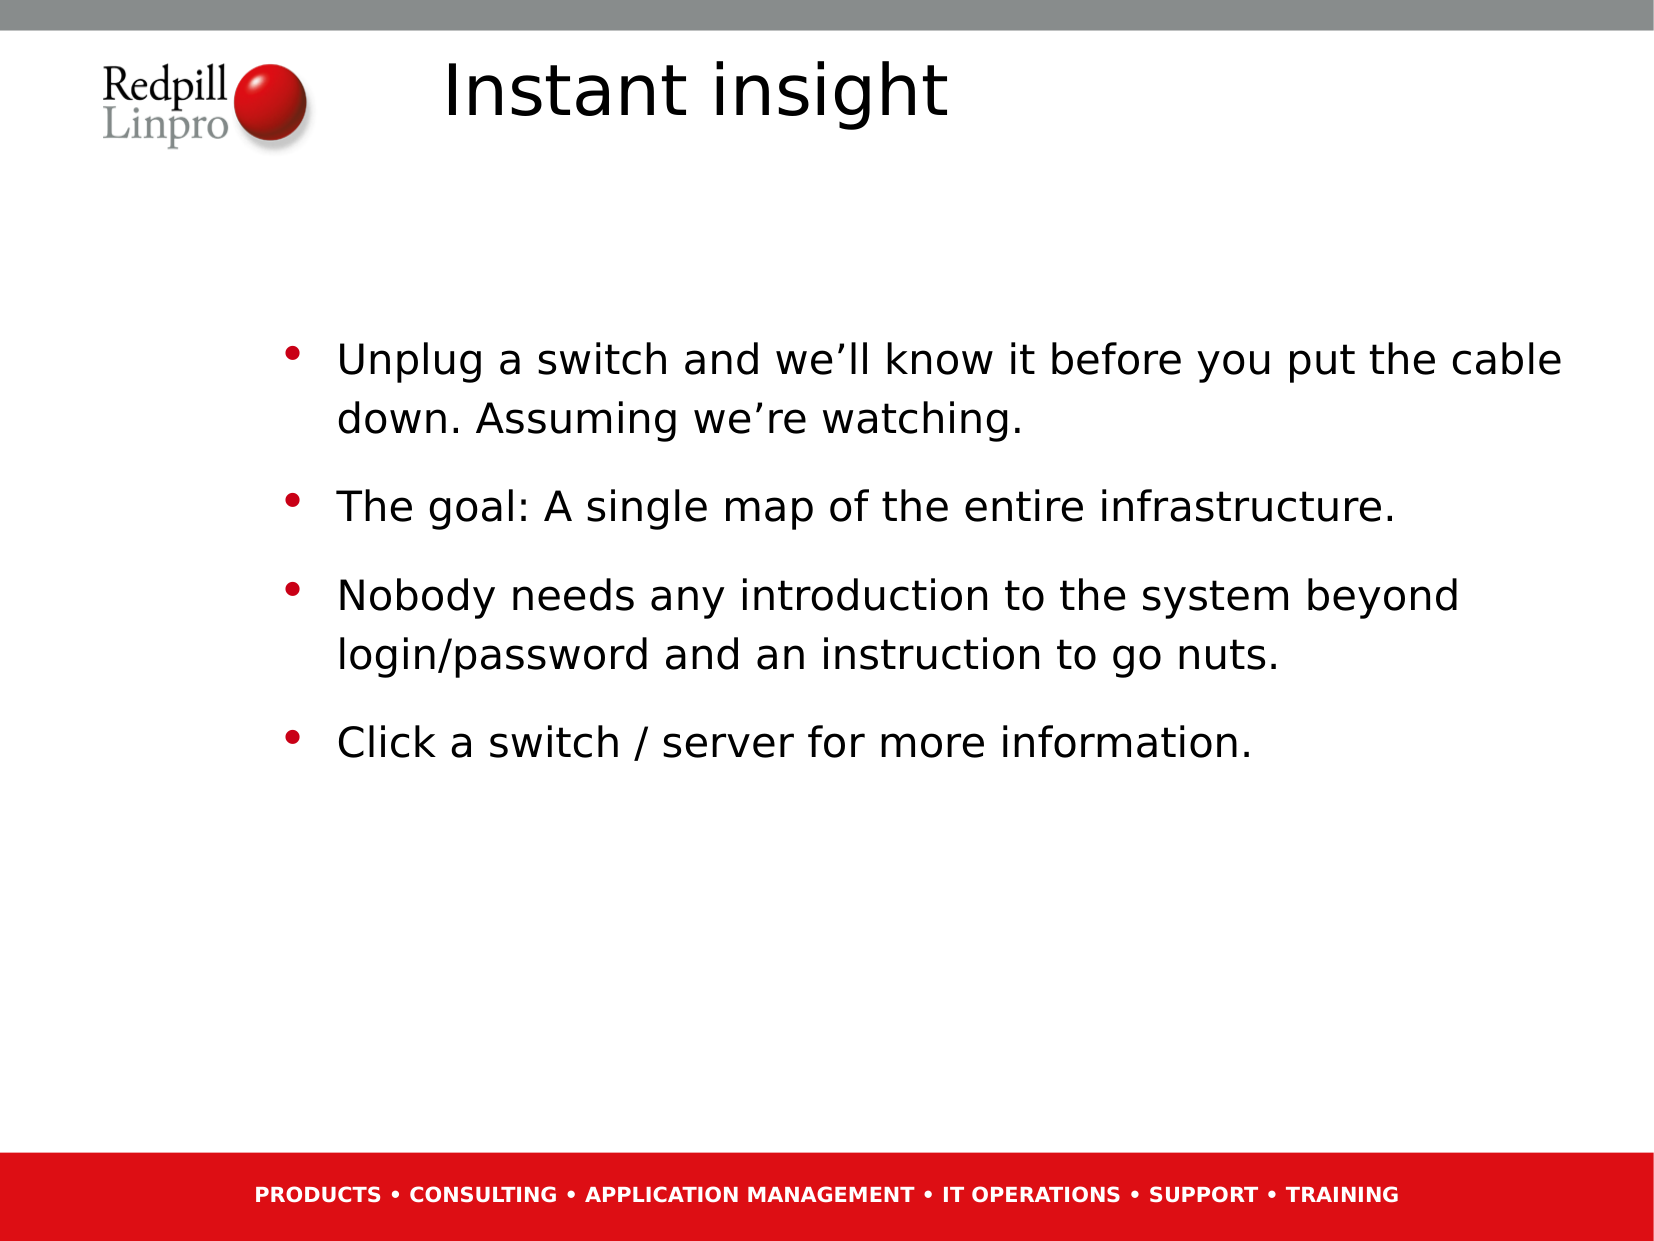

# Instant insight
Unplug a switch and we’ll know it before you put the cable down. Assuming we’re watching.
The goal: A single map of the entire infrastructure.
Nobody needs any introduction to the system beyond login/password and an instruction to go nuts.
Click a switch / server for more information.